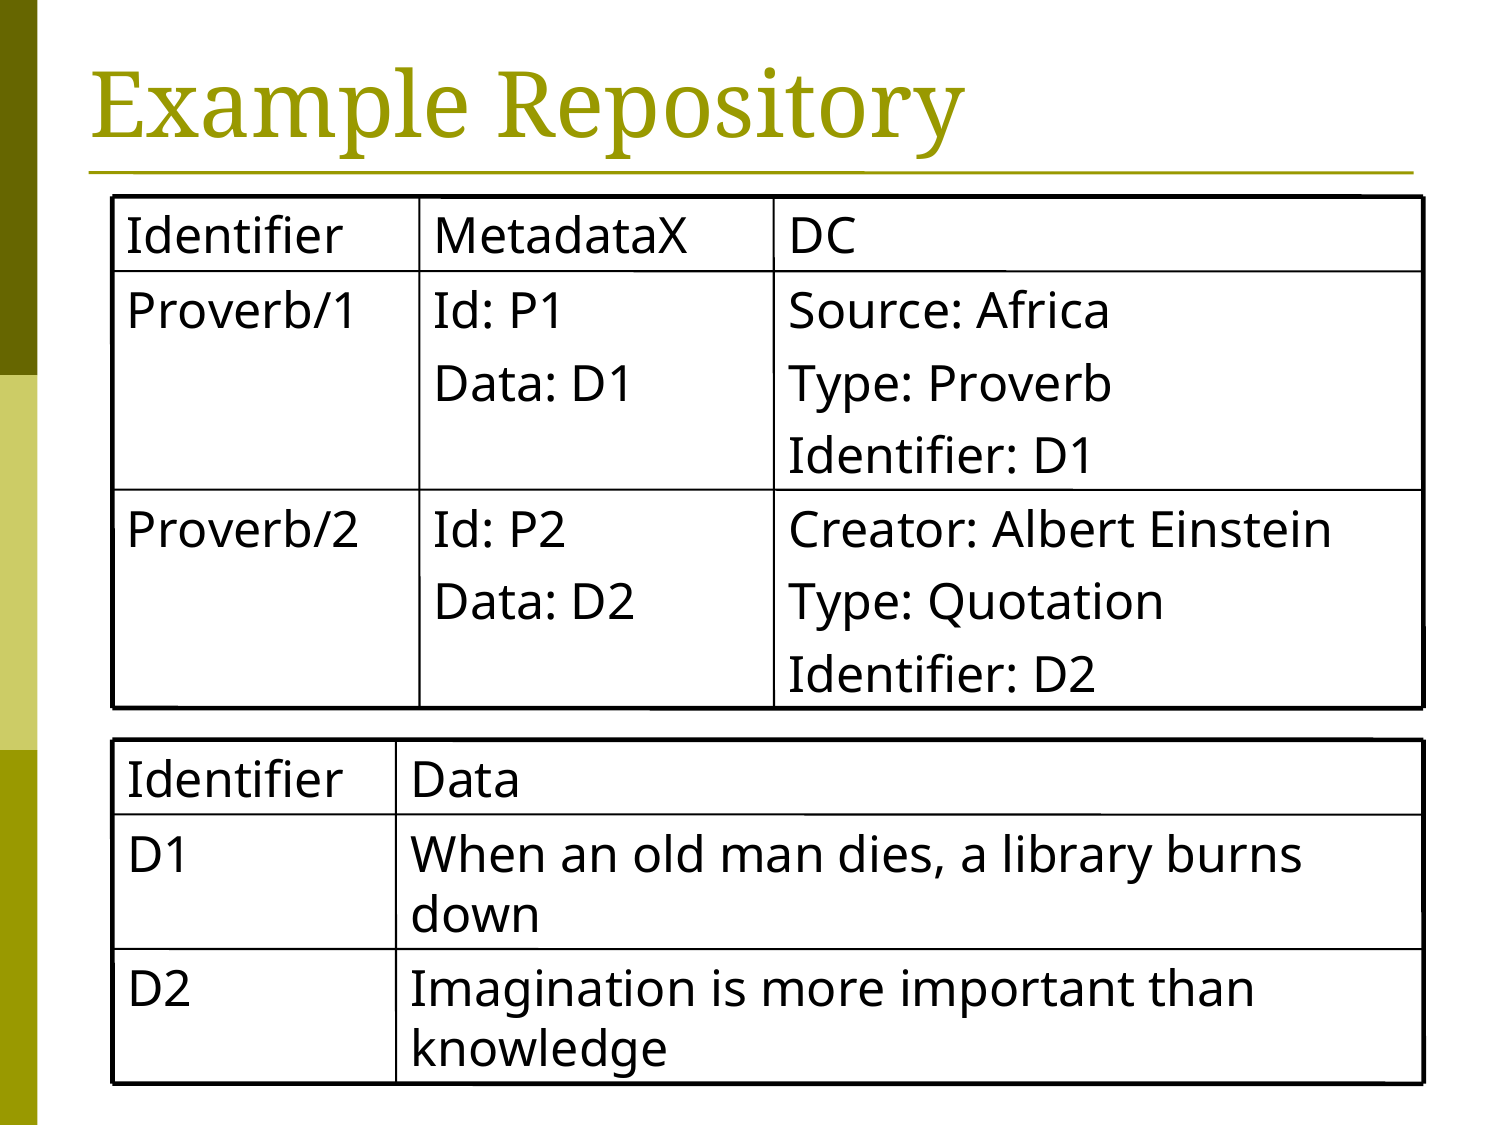

# Example Repository
Identifier
MetadataX
DC
Proverb/1
Id: P1
Data: D1
Source: Africa
Type: Proverb
Identifier: D1
Proverb/2
Id: P2
Data: D2
Creator: Albert Einstein
Type: Quotation
Identifier: D2
Identifier
Data
D1
When an old man dies, a library burns down
D2
Imagination is more important than knowledge